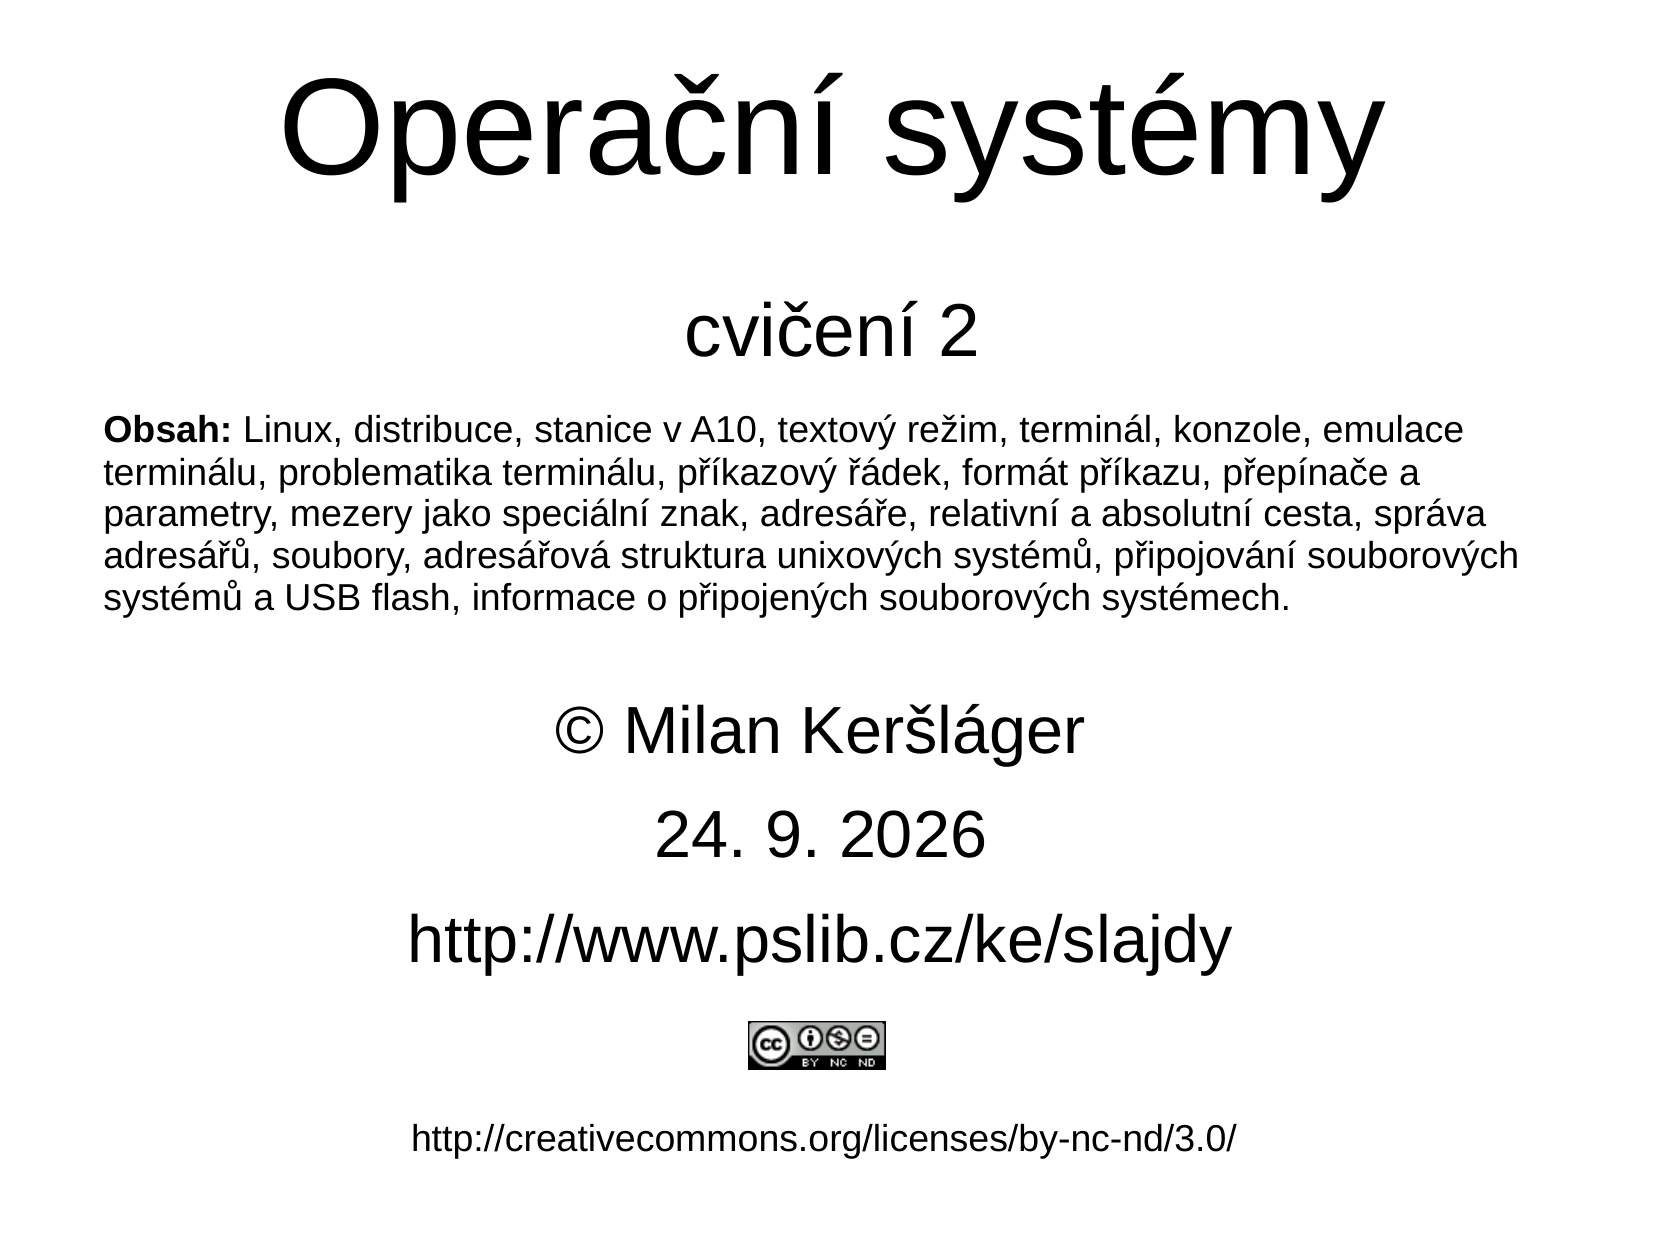

# Operační systémy cvičení 2
Obsah: Linux, distribuce, stanice v A10, textový režim, terminál, konzole, emulace terminálu, problematika terminálu, příkazový řádek, formát příkazu, přepínače a parametry, mezery jako speciální znak, adresáře, relativní a absolutní cesta, správa adresářů, soubory, adresářová struktura unixových systémů, připojování souborových systémů a USB flash, informace o připojených souborových systémech.
© Milan Keršláger
http://www.pslib.cz/ke/slajdy
http://creativecommons.org/licenses/by-nc-nd/3.0/